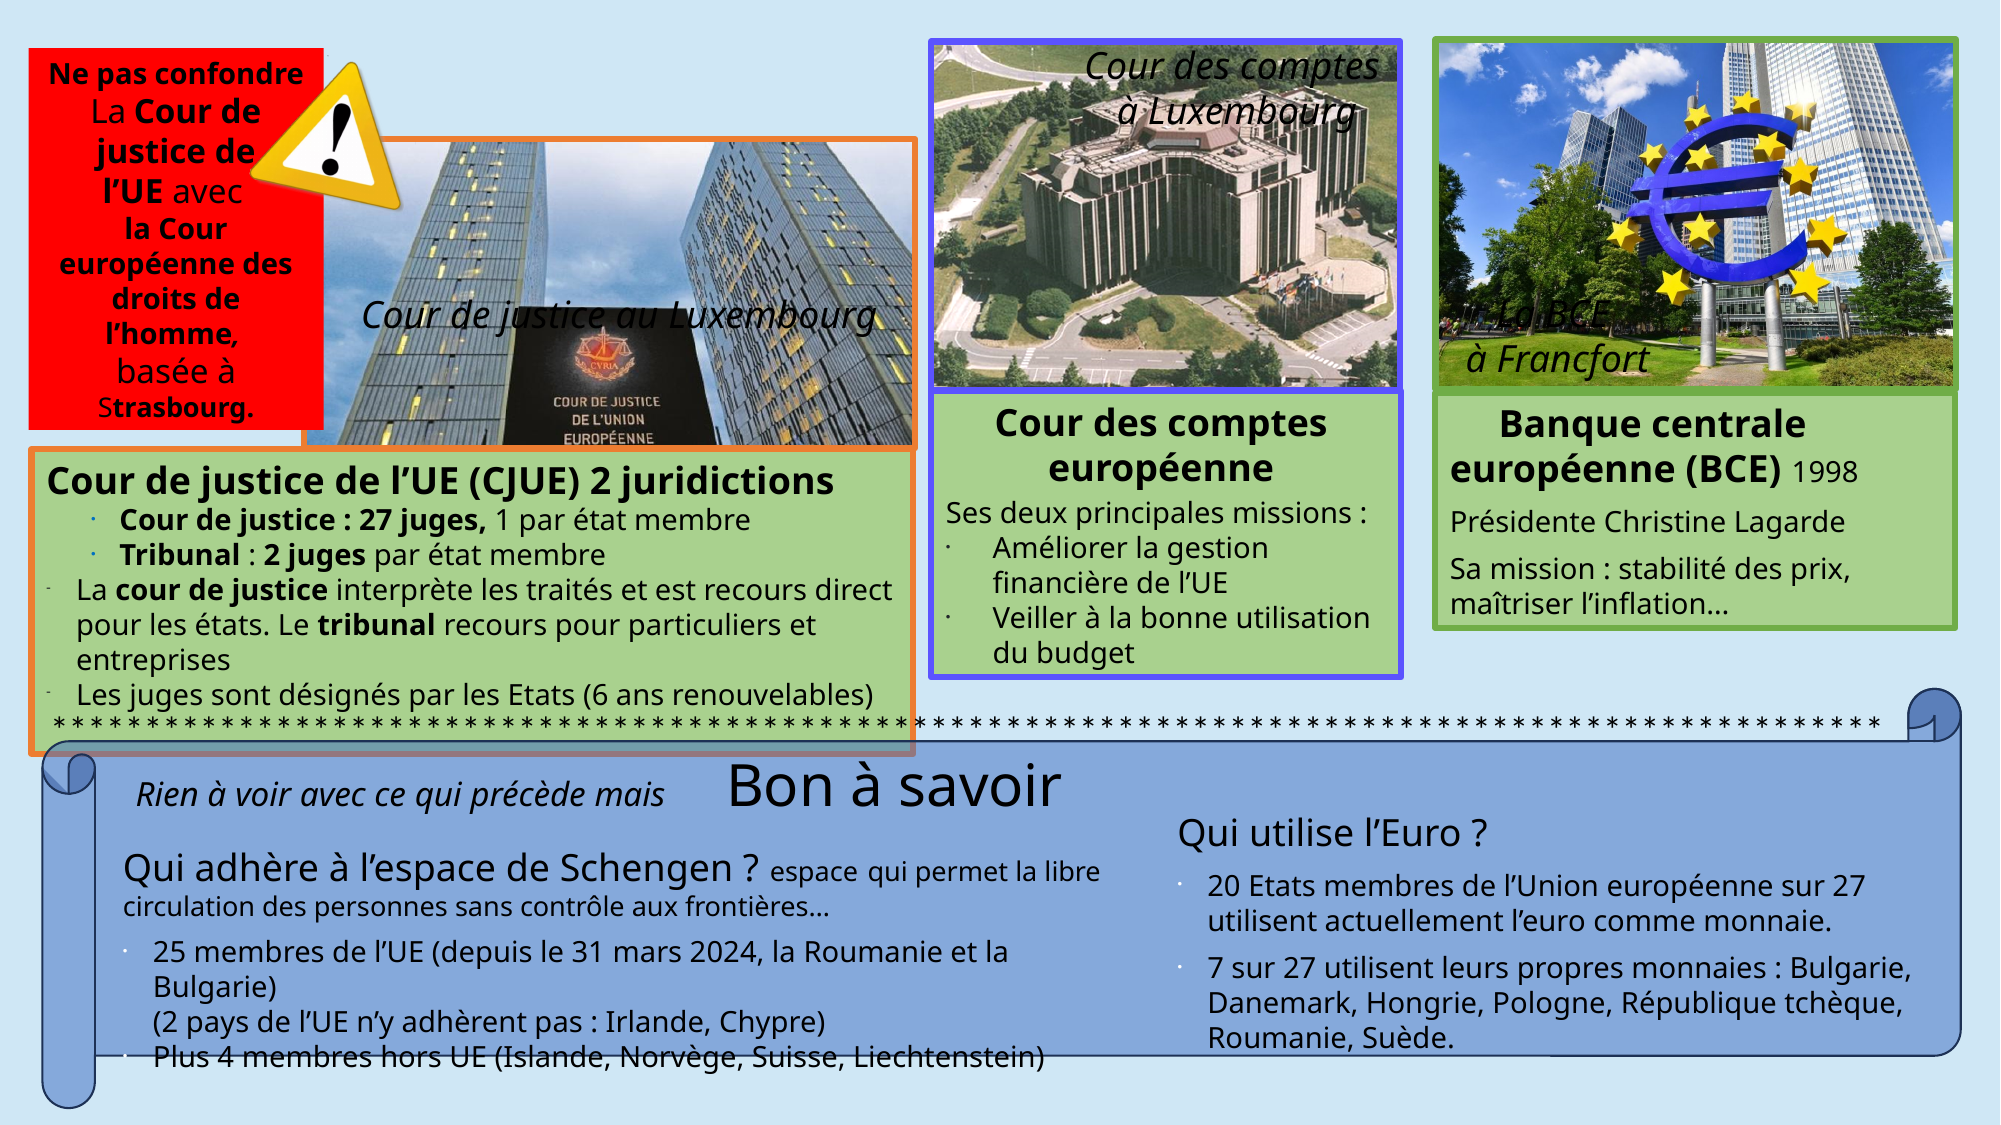

Cour des comptes
à Luxembourg
Ne pas confondre
La Cour de justice de l’UE avec
la Cour européenne des droits de l’homme,
basée à Strasbourg.
La BCE
à Francfort
Cour de justice au Luxembourg
Cour des comptes
européenne
Ses deux principales missions :
Améliorer la gestion financière de l’UE
Veiller à la bonne utilisation du budget
 Banque centrale européenne (BCE) 1998
Présidente Christine Lagarde
Sa mission : stabilité des prix, maîtriser l’inflation…
Cour de justice de l’UE (CJUE) 2 juridictions
Cour de justice : 27 juges, 1 par état membre
Tribunal : 2 juges par état membre
La cour de justice interprète les traités et est recours direct pour les états. Le tribunal recours pour particuliers et entreprises
Les juges sont désignés par les Etats (6 ans renouvelables)
**************************************************************************************************
Rien à voir avec ce qui précède mais 	Bon à savoir
Qui utilise l’Euro ?
20 Etats membres de l’Union européenne sur 27 utilisent actuellement l’euro comme monnaie.
7 sur 27 utilisent leurs propres monnaies : Bulgarie, Danemark, Hongrie, Pologne, République tchèque, Roumanie, Suède.
Qui adhère à l’espace de Schengen ? espace qui permet la libre circulation des personnes sans contrôle aux frontières…
25 membres de l’UE (depuis le 31 mars 2024, la Roumanie et la Bulgarie)
(2 pays de l’UE n’y adhèrent pas : Irlande, Chypre)
Plus 4 membres hors UE (Islande, Norvège, Suisse, Liechtenstein)